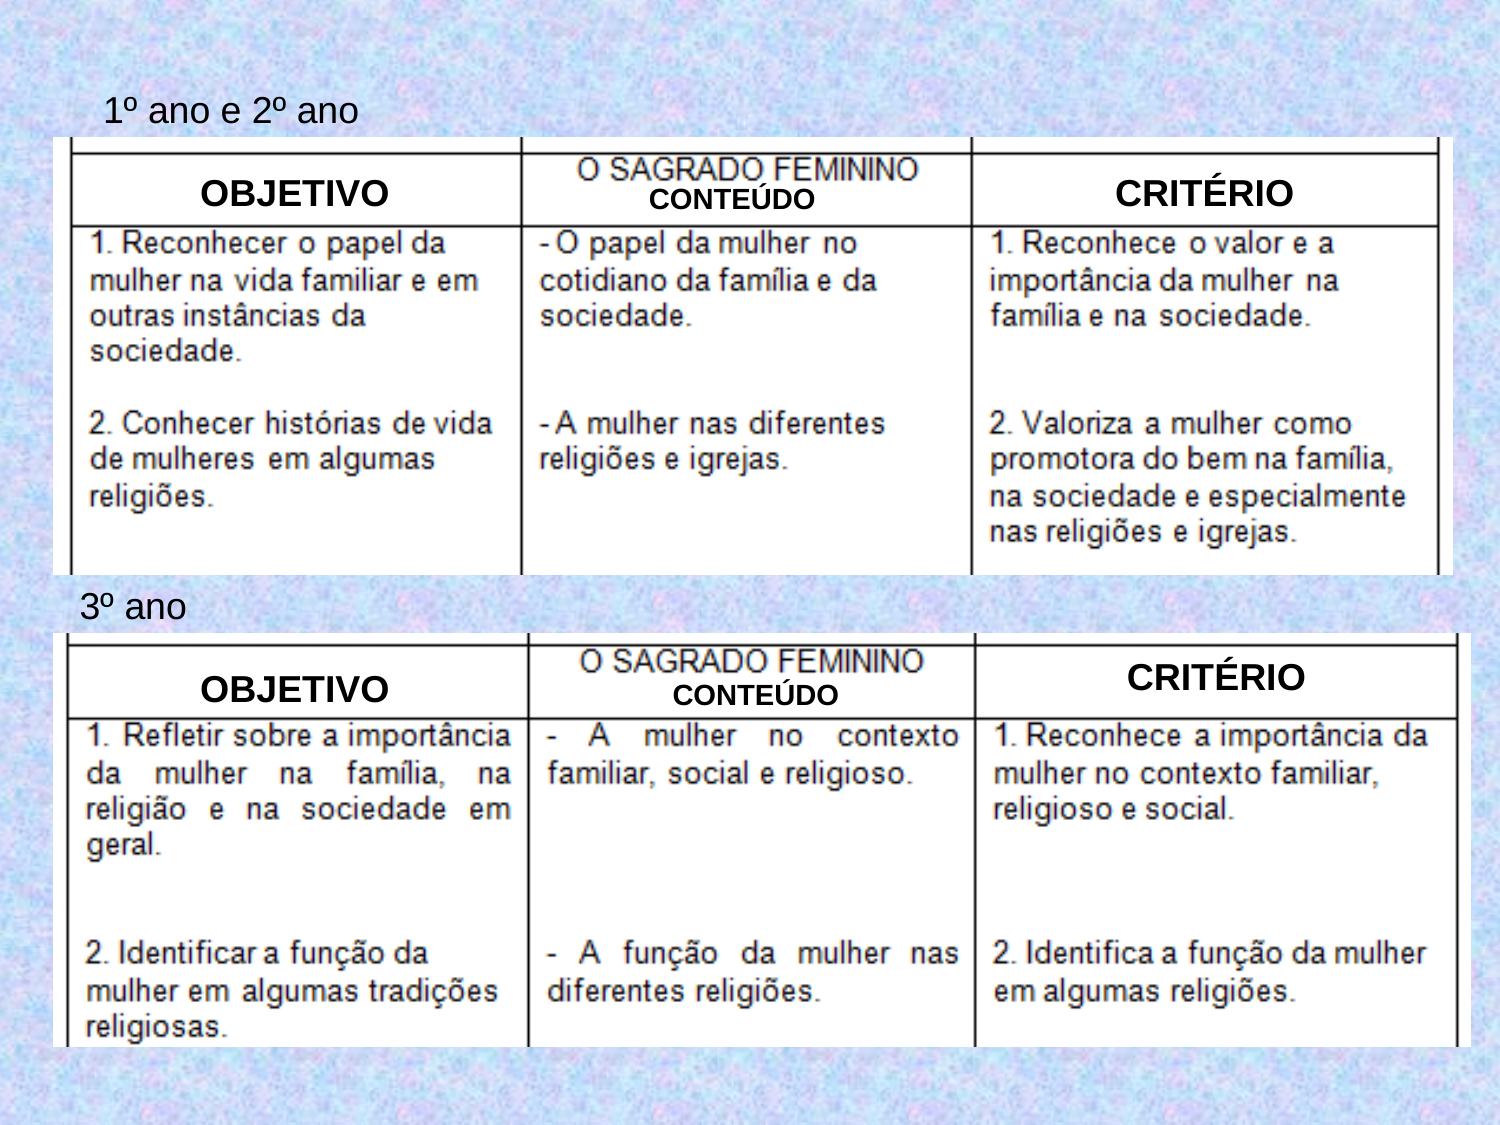

1º ano e 2º ano
OBJETIVO
CRITÉRIO
CONTEÚDO
3º ano
CRITÉRIO
OBJETIVO
CONTEÚDO